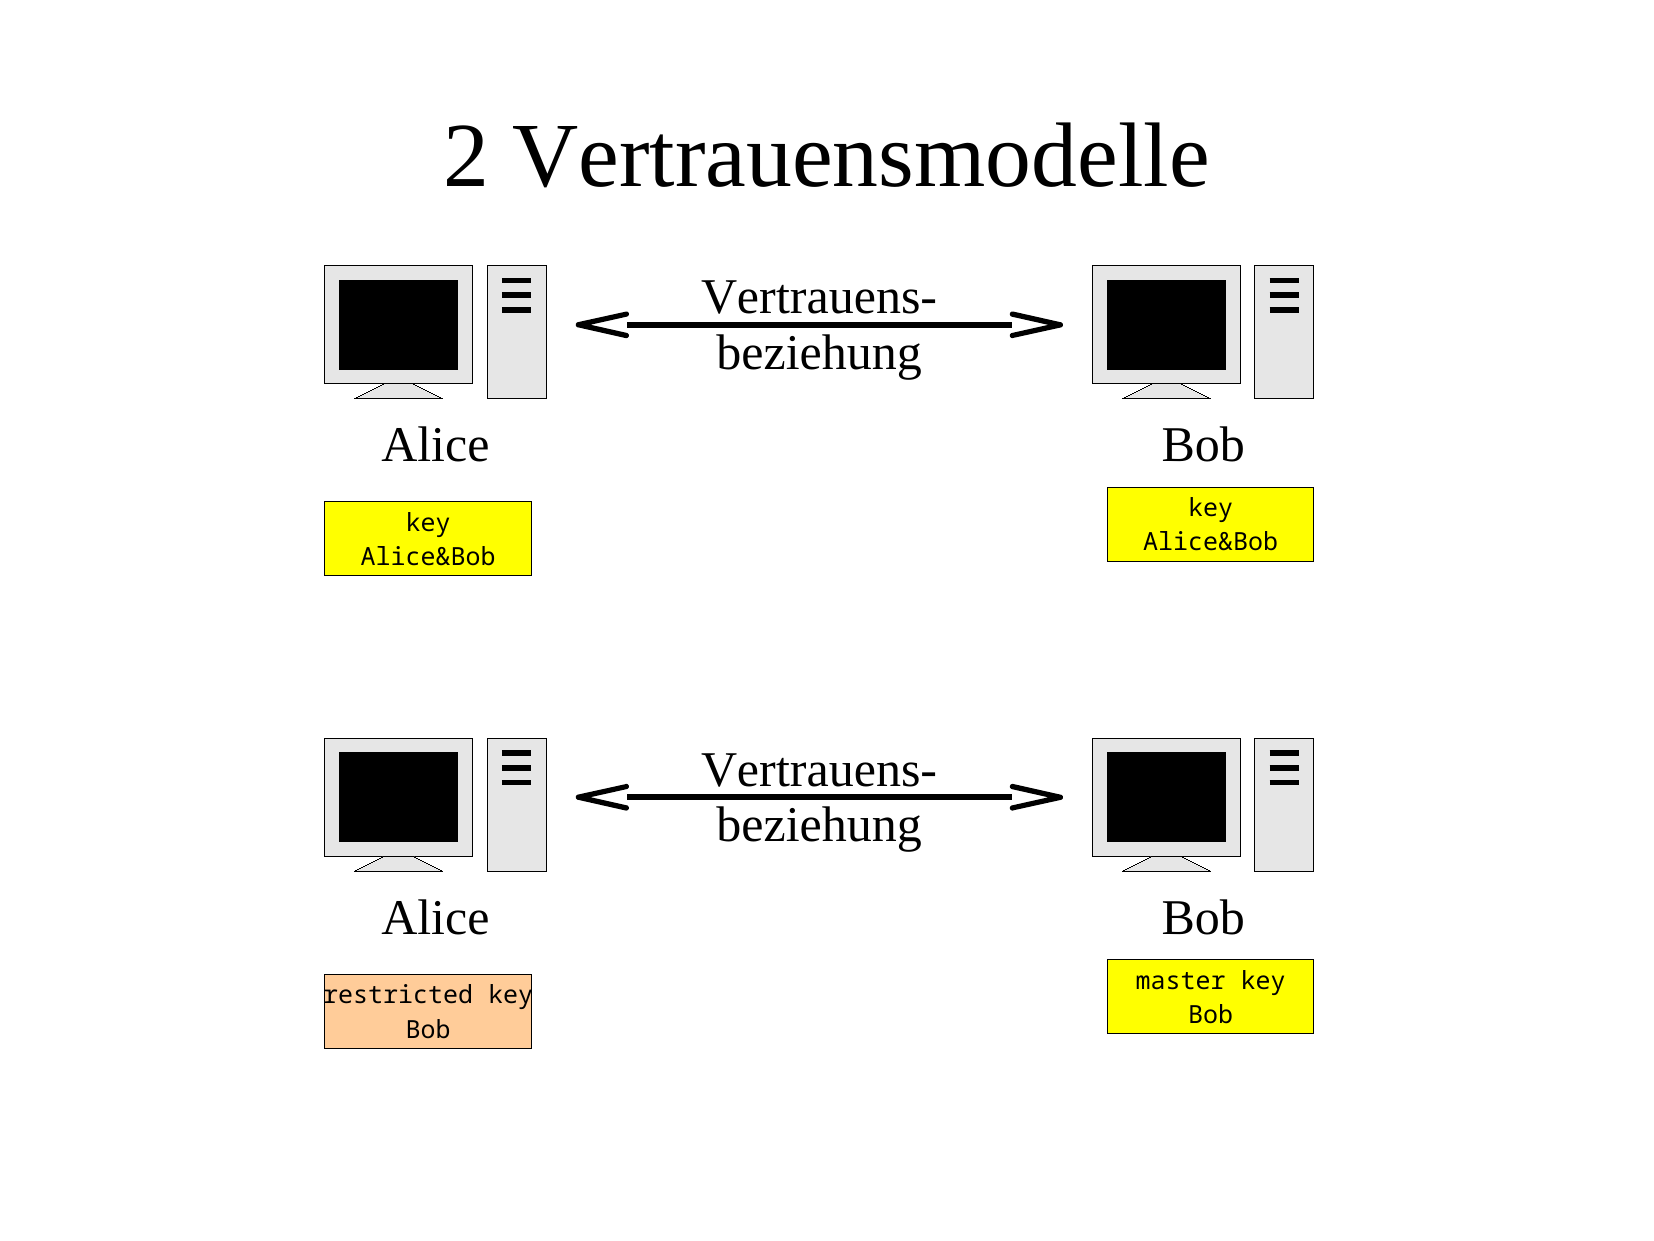

# 2 Vertrauensmodelle
Alice
Bob
Vertrauens-
beziehung
key
Alice&Bob
key
Alice&Bob
Alice
Bob
Vertrauens-
beziehung
master key
Bob
restricted key
Bob